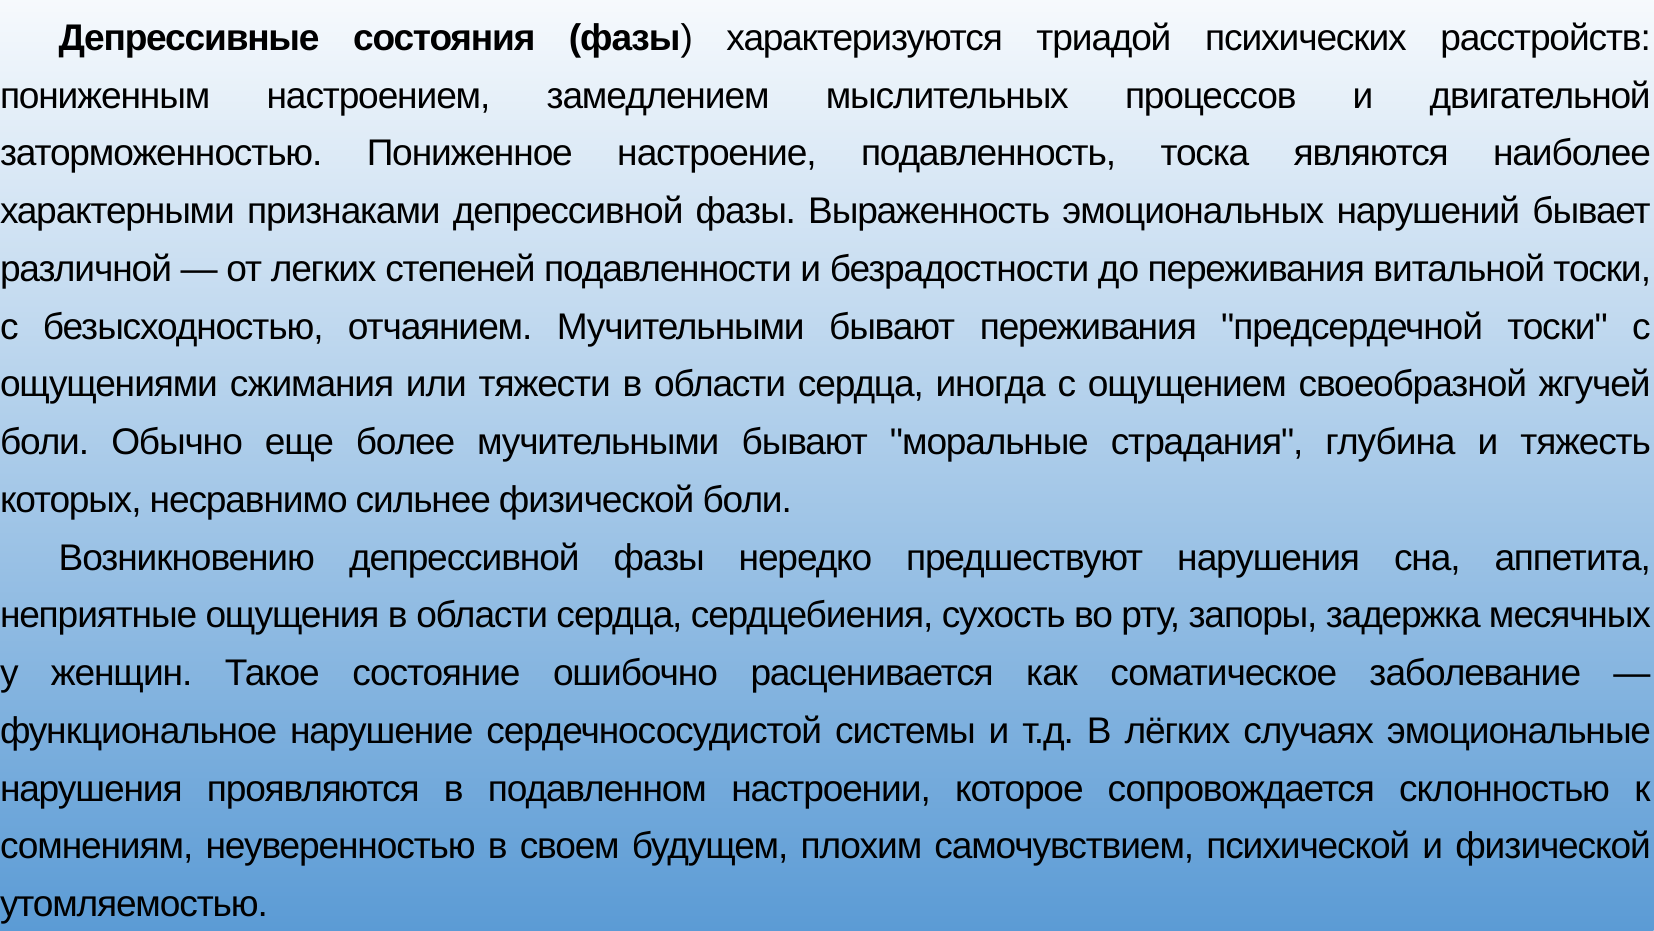

Депрессивные состояния (фазы) характеризуются триадой психических расстройств: пониженным настроением, замедлением мыслительных процессов и двигательной заторможенностью. Пониженное настроение, подавленность, тоска являются наиболее характерными признаками депрессивной фазы. Выраженность эмоциональных нарушений бывает различной — от легких степеней подавленности и безрадостности до переживания витальной тоски, с безысходностью, отчаянием. Мучительными бывают переживания "предсердечной тоски" с ощущениями сжимания или тяжести в области сердца, иногда с ощущением своеобразной жгучей боли. Обычно еще более мучительными бывают "моральные страдания", глубина и тяжесть которых, не­сравнимо сильнее физической боли.
Возникновению депрессивной фазы нередко предшествуют нарушения сна, аппетита, неприятные ощущения в области сердца, сердцебиения, сухость во рту, запоры, задержка месячных у женщин. Такое состояние ошибочно расценивается как соматическое заболевание — функциональное нарушение сердечно­сосудистой системы и т.д. В лёгких случаях эмоциональные нарушения проявляются в подавленном настроении, которое сопровождается склонностью к сомнениям, неуверенностью в своем будущем, плохим самочувствием, психической и физической утомляемостью.
#